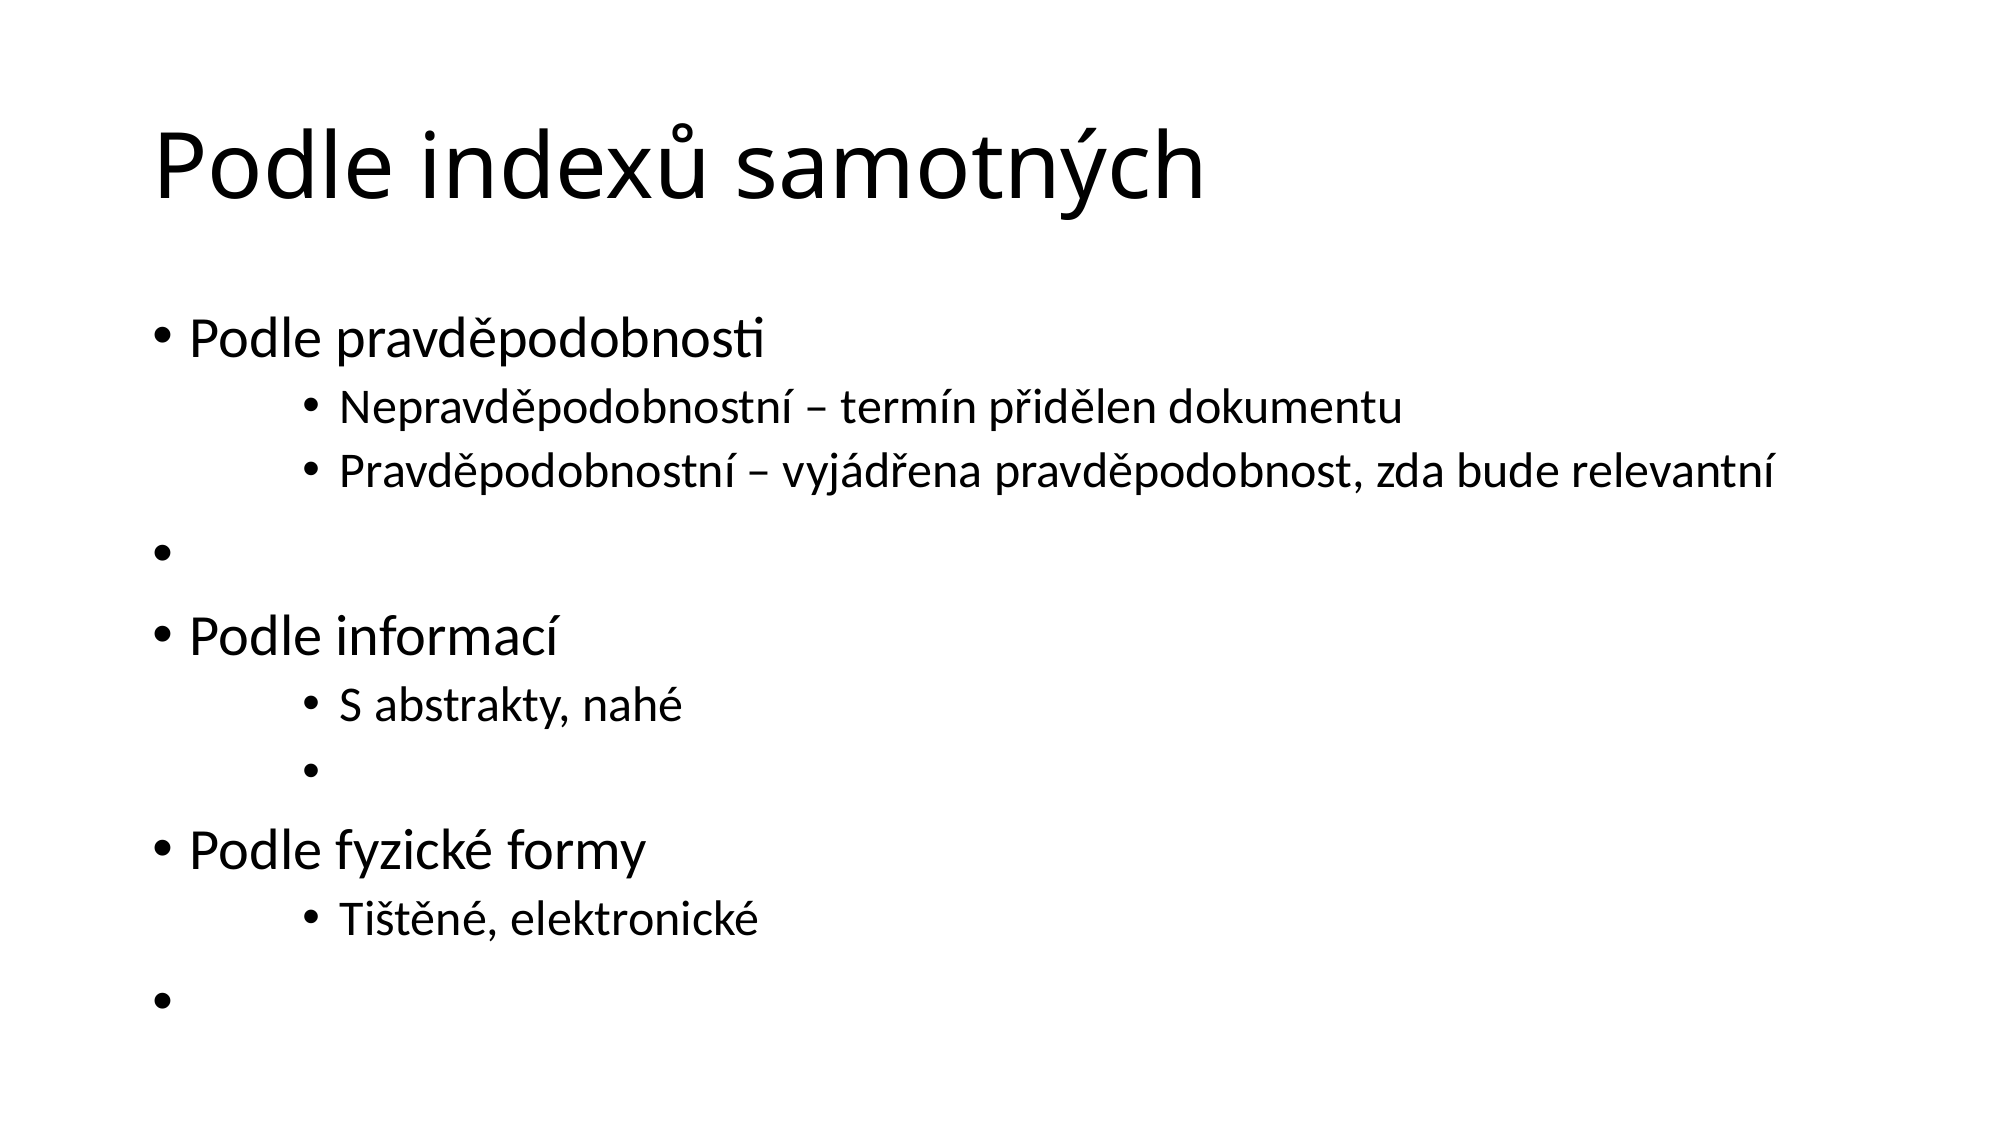

# Podle indexů samotných
Podle pravděpodobnosti
Nepravděpodobnostní – termín přidělen dokumentu
Pravděpodobnostní – vyjádřena pravděpodobnost, zda bude relevantní
Podle informací
S abstrakty, nahé
Podle fyzické formy
Tištěné, elektronické